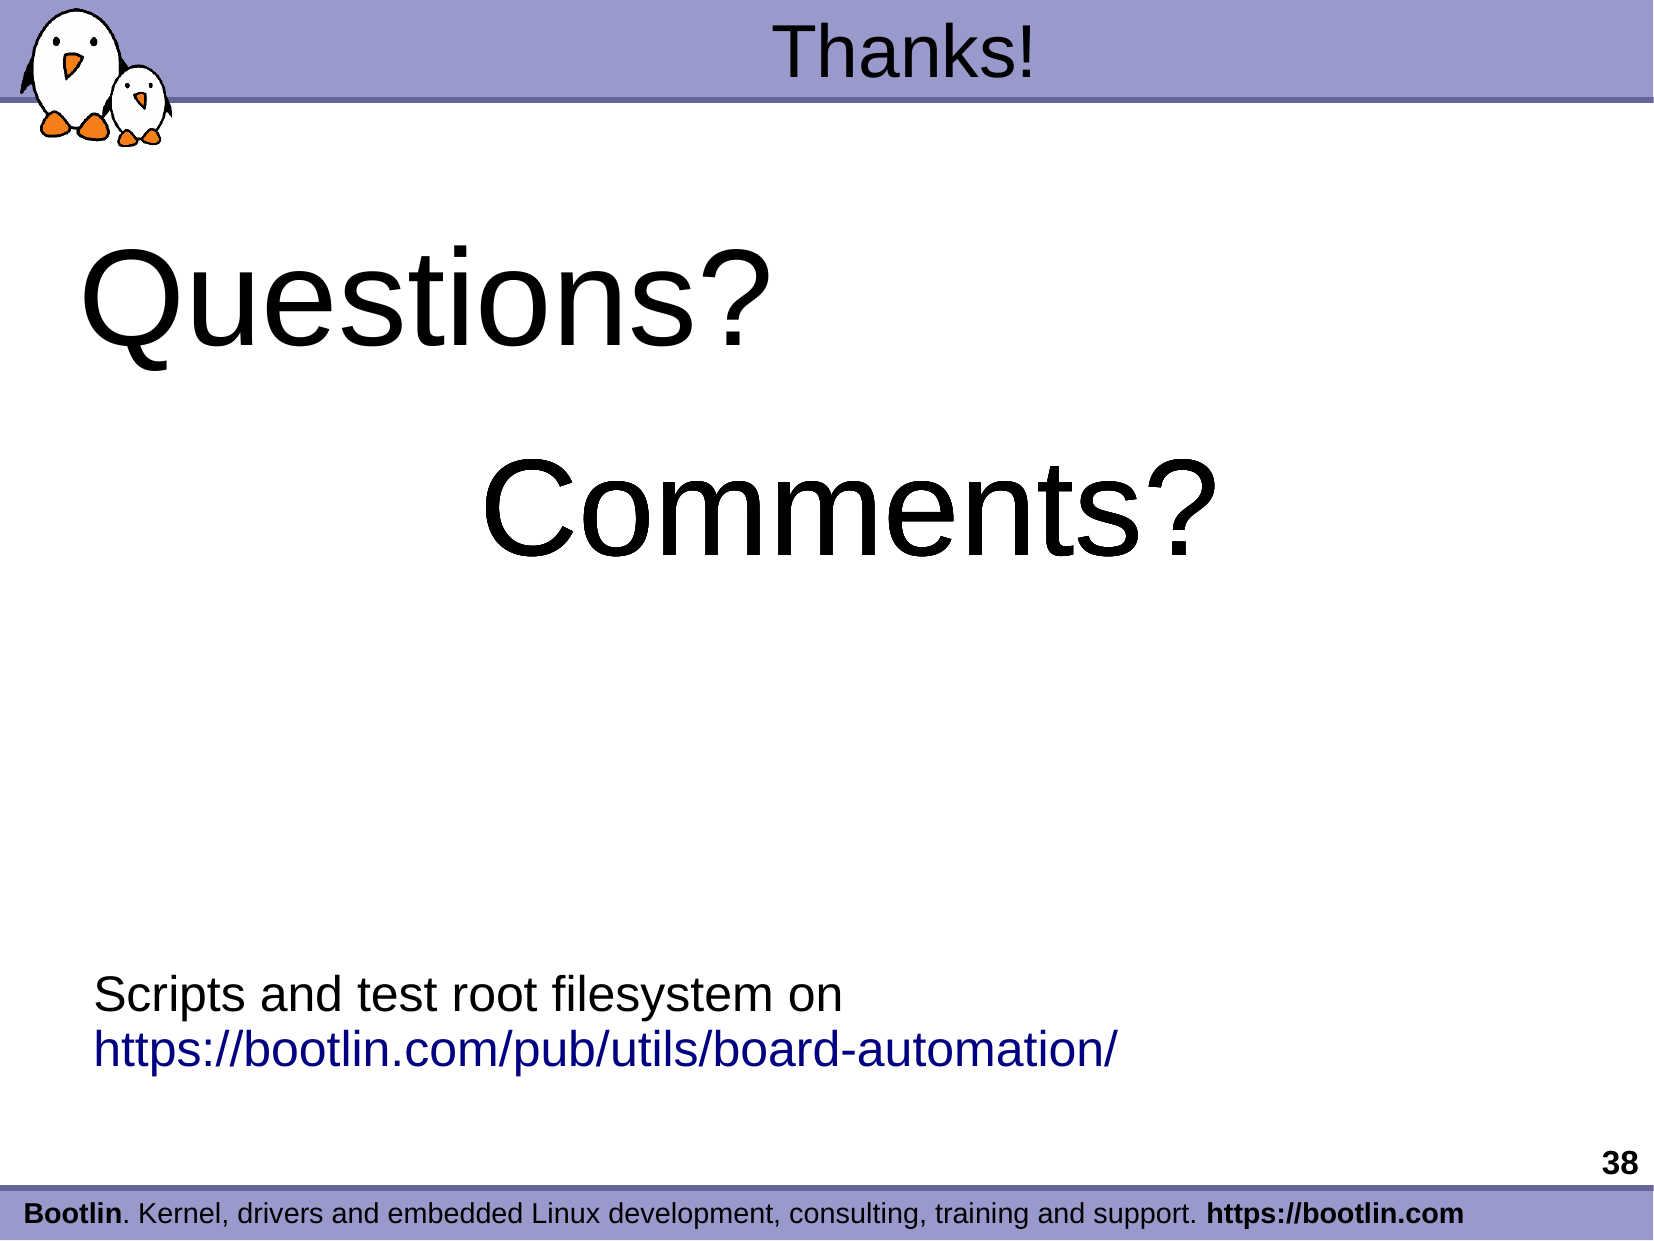

# Thanks!
Questions?
Comments?
Comments?
Comments?
Comments?
Scripts and test root filesystem on https://bootlin.com/pub/utils/board-automation/